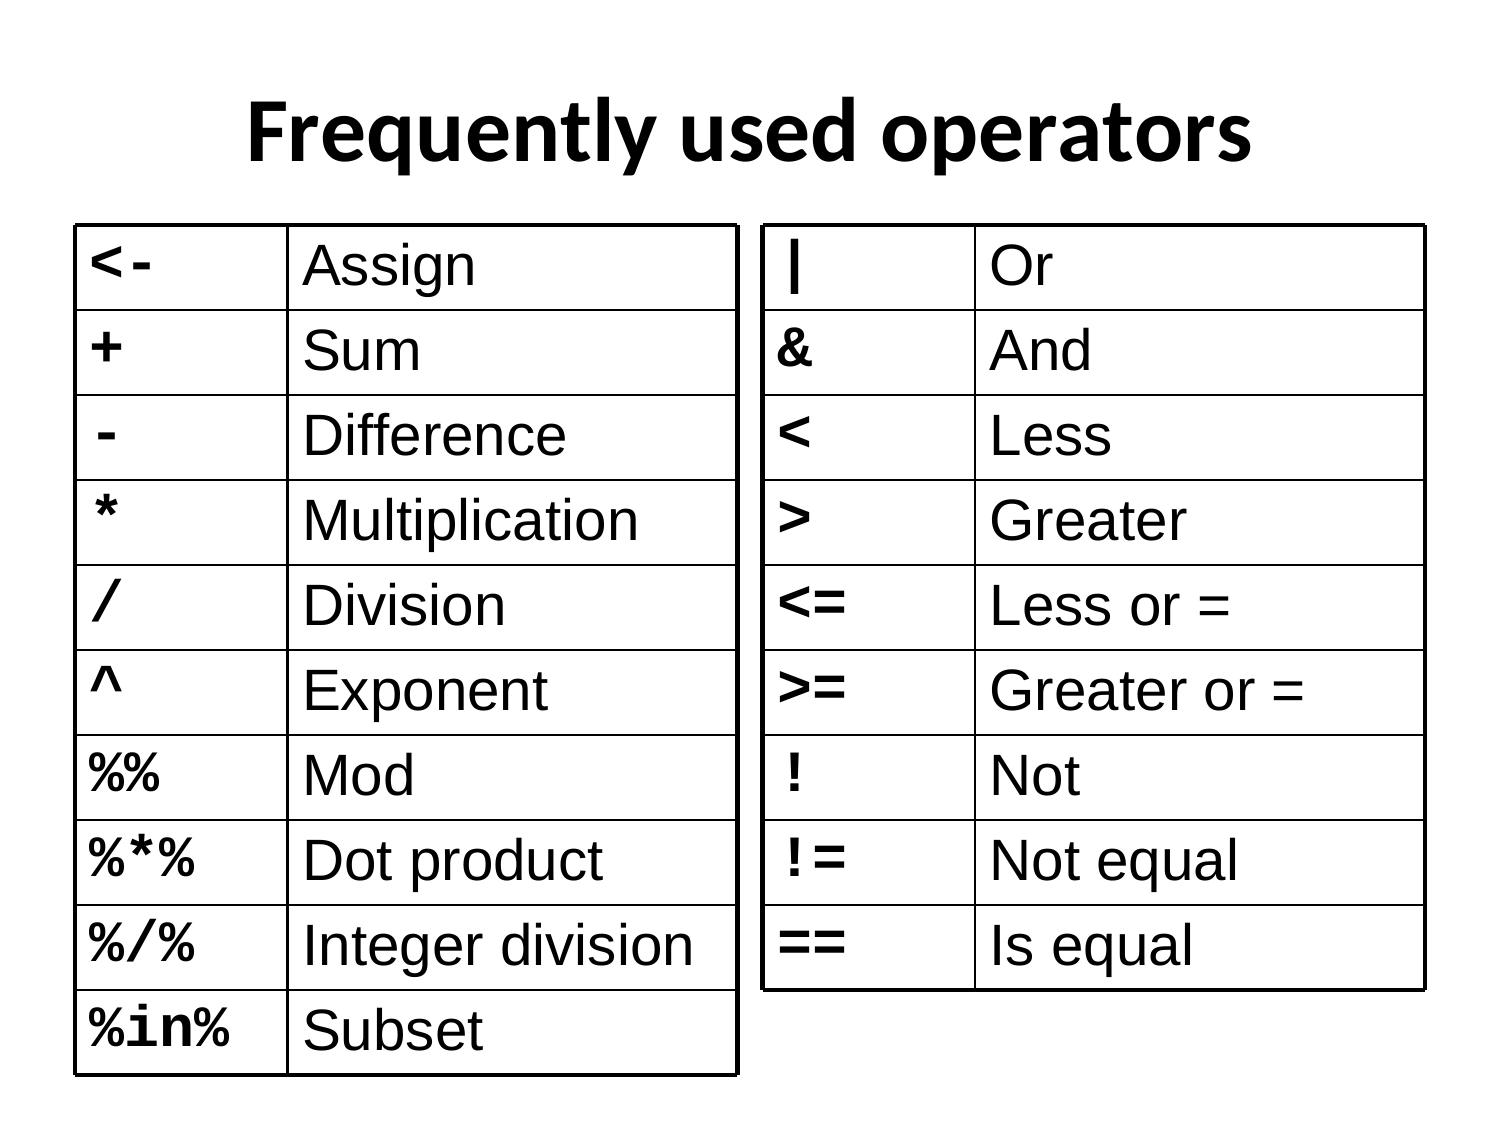

# Frequently used operators
<-
Assign
+
Sum
-
Difference
*
Multiplication
/
Division
^
Exponent
%%
Mod
%*%
Dot product
%/%
Integer division
%in%
Subset
|
Or
&
And
<
Less
>
Greater
<=
Less or =
>=
Greater or =
!
Not
!=
Not equal
==
Is equal